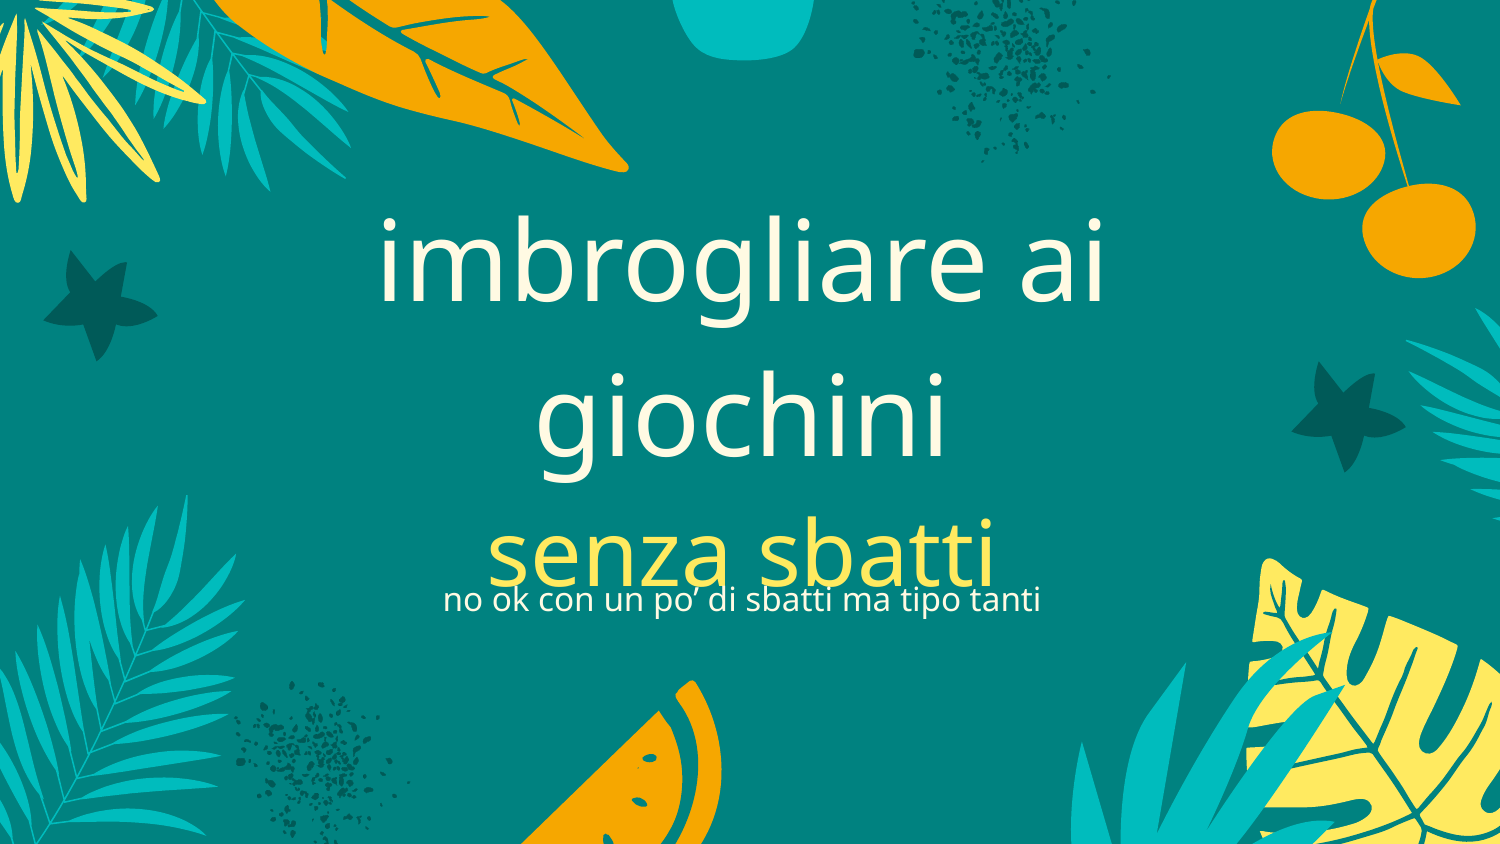

# imbrogliare ai giochini senza sbatti
no ok con un po’ di sbatti ma tipo tanti